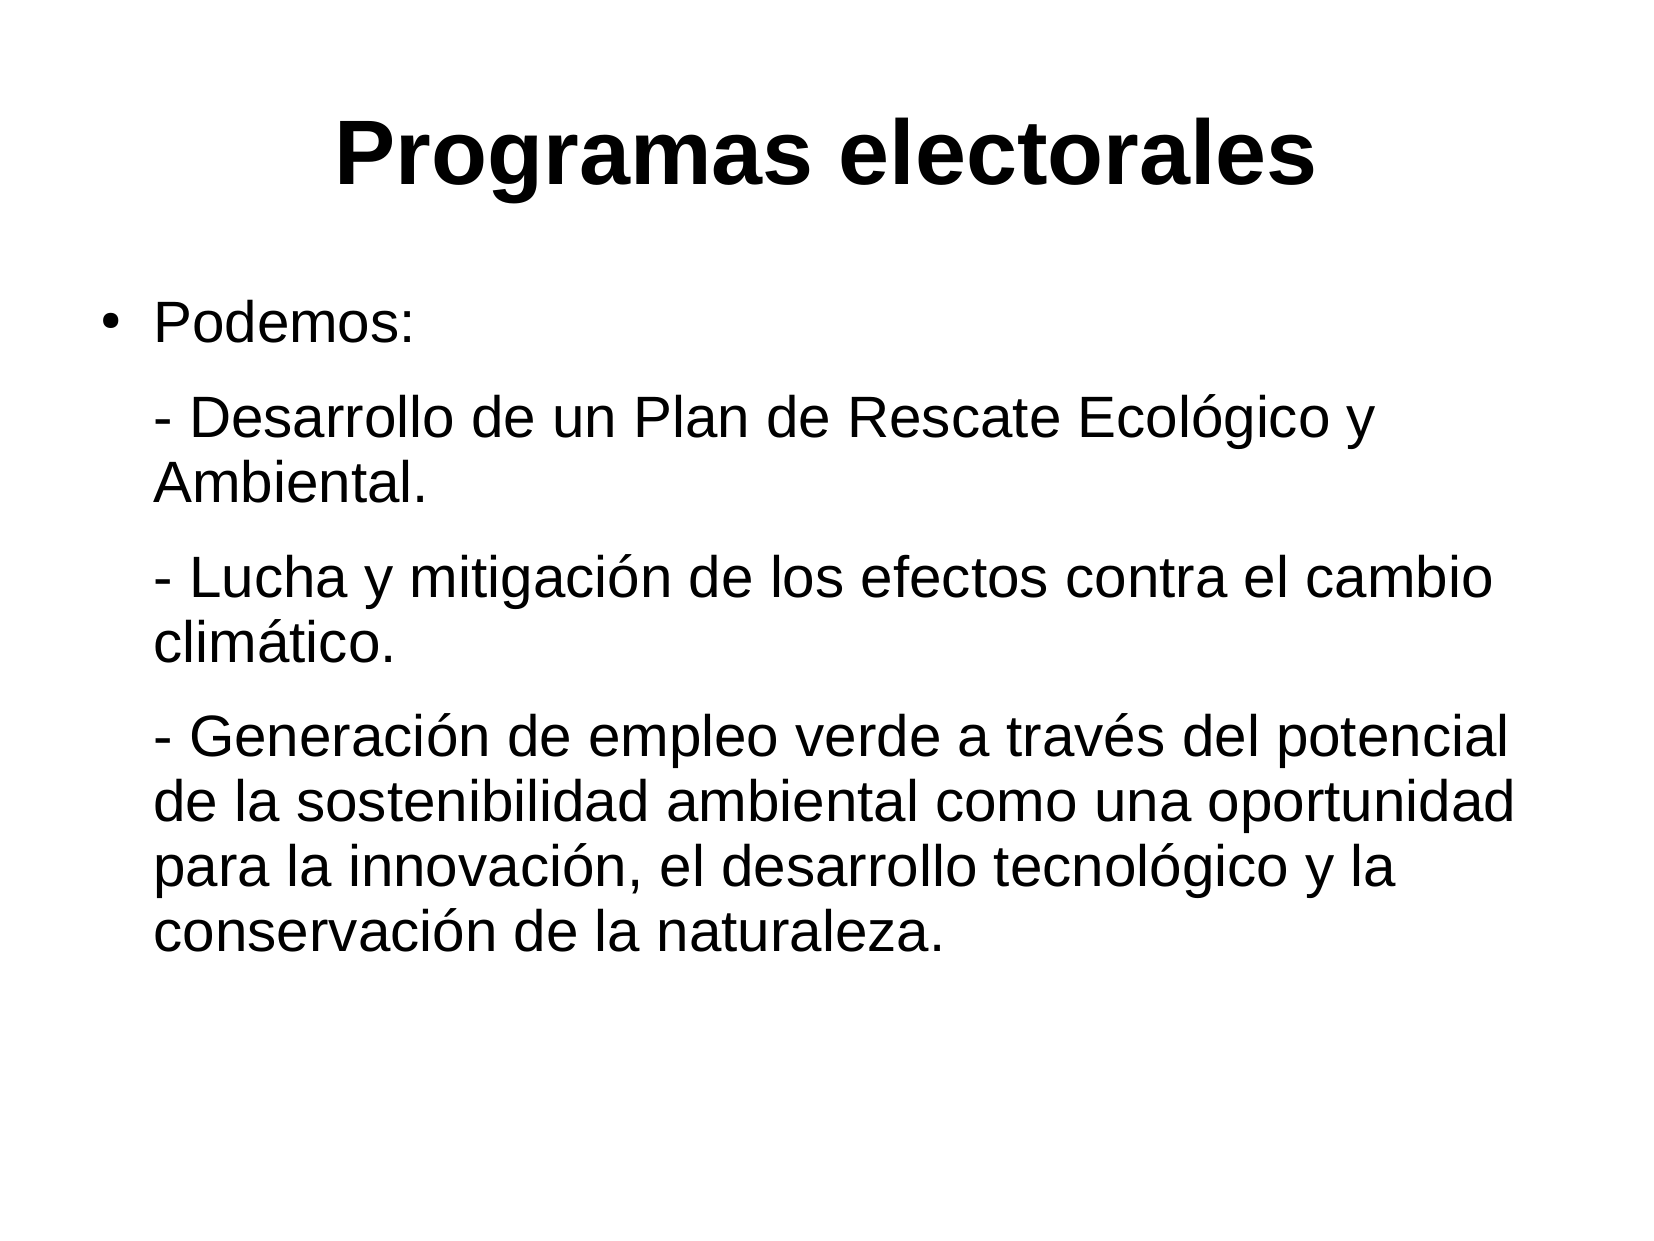

# Programas electorales
Podemos:
- Desarrollo de un Plan de Rescate Ecológico y Ambiental.
- Lucha y mitigación de los efectos contra el cambio climático.
- Generación de empleo verde a través del potencial de la sostenibilidad ambiental como una oportunidad para la innovación, el desarrollo tecnológico y la conservación de la naturaleza.